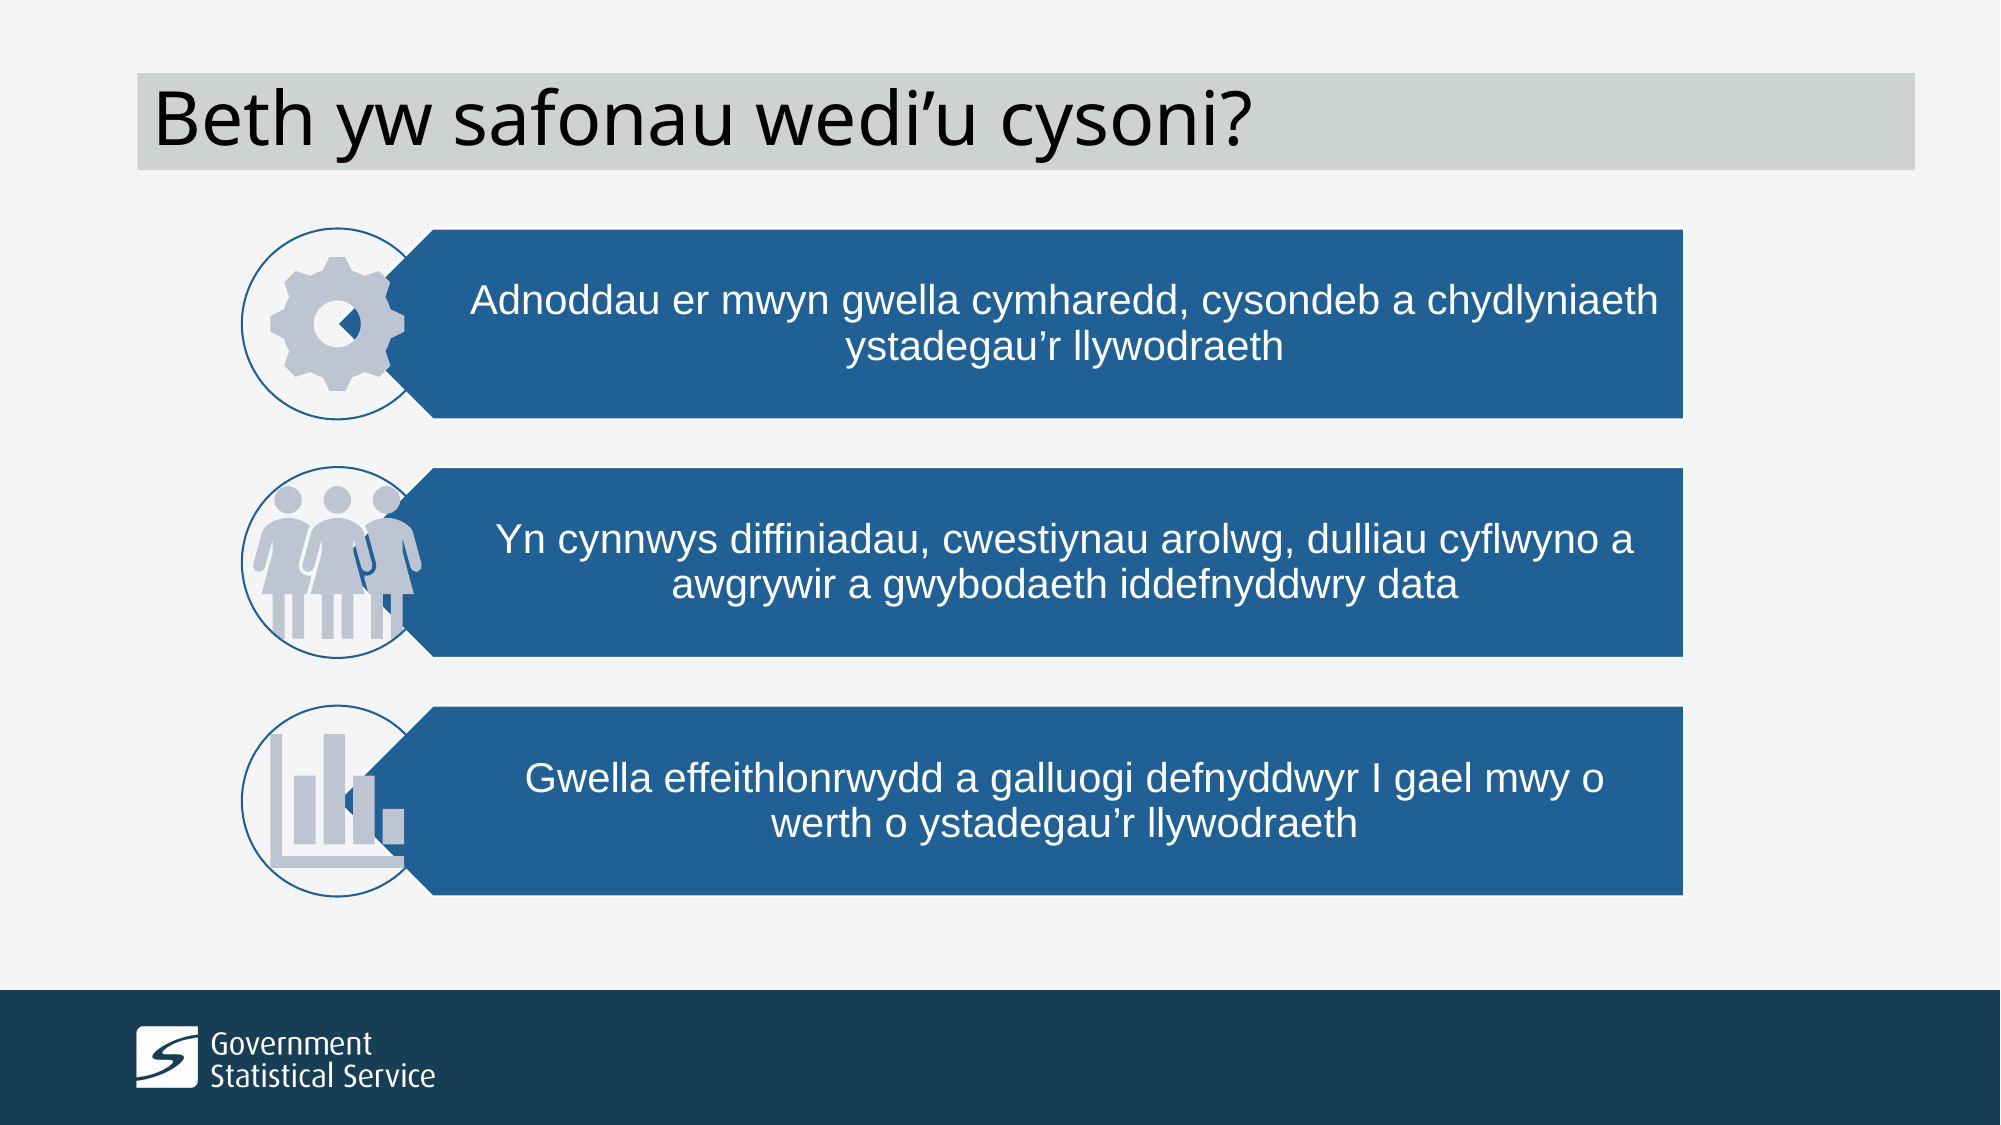

Beth yw safonau wedi’u cysoni?
Adnoddau er mwyn gwella cymharedd, cysondeb a chydlyniaeth ystadegau’r llywodraeth
Yn cynnwys diffiniadau, cwestiynau arolwg, dulliau cyflwyno a awgrywir a gwybodaeth iddefnyddwry data
Gwella effeithlonrwydd a galluogi defnyddwyr I gael mwy o werth o ystadegau’r llywodraeth